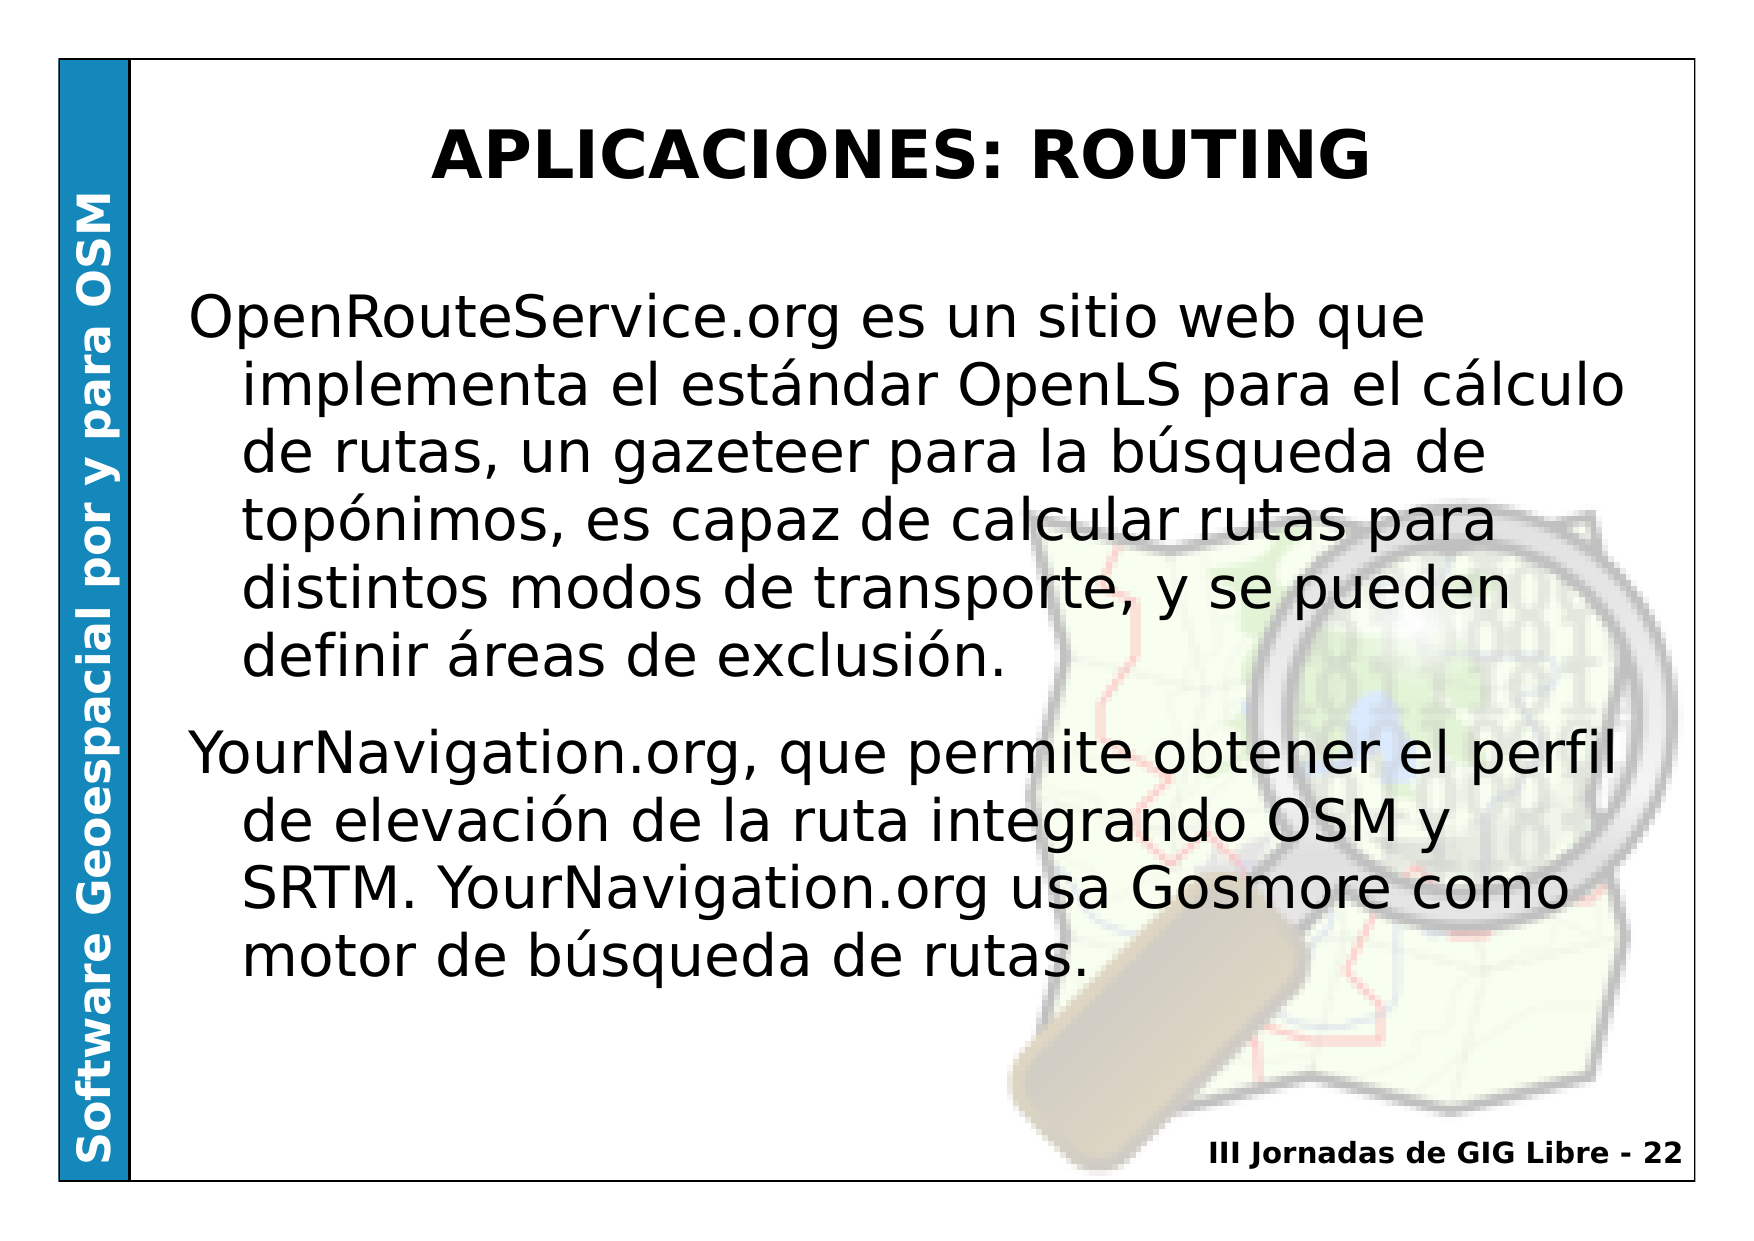

# APLICACIONES: ROUTING
OpenRouteService.org es un sitio web que implementa el estándar OpenLS para el cálculo de rutas, un gazeteer para la búsqueda de topónimos, es capaz de calcular rutas para distintos modos de transporte, y se pueden definir áreas de exclusión.
YourNavigation.org, que permite obtener el perfil de elevación de la ruta integrando OSM y SRTM. YourNavigation.org usa Gosmore como motor de búsqueda de rutas.
22